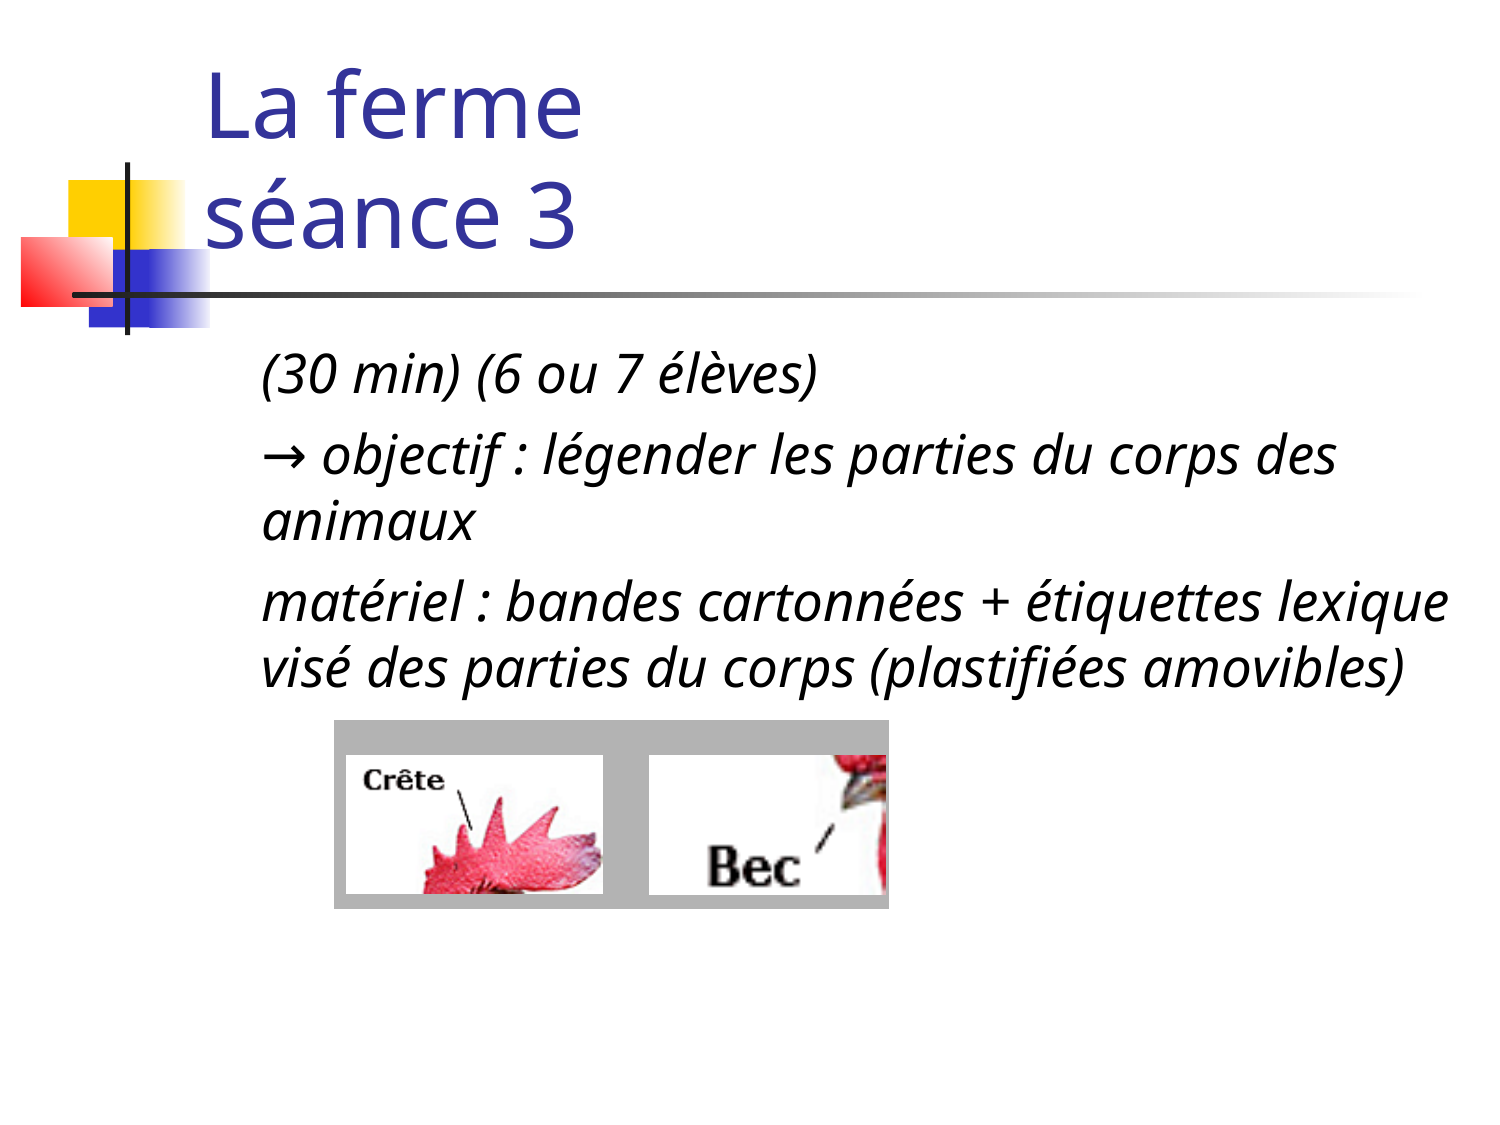

# La ferme séance 3
(30 min) (6 ou 7 élèves)
→ objectif : légender les parties du corps des animaux
matériel : bandes cartonnées + étiquettes lexique visé des parties du corps (plastifiées amovibles)
| | |
| --- | --- |